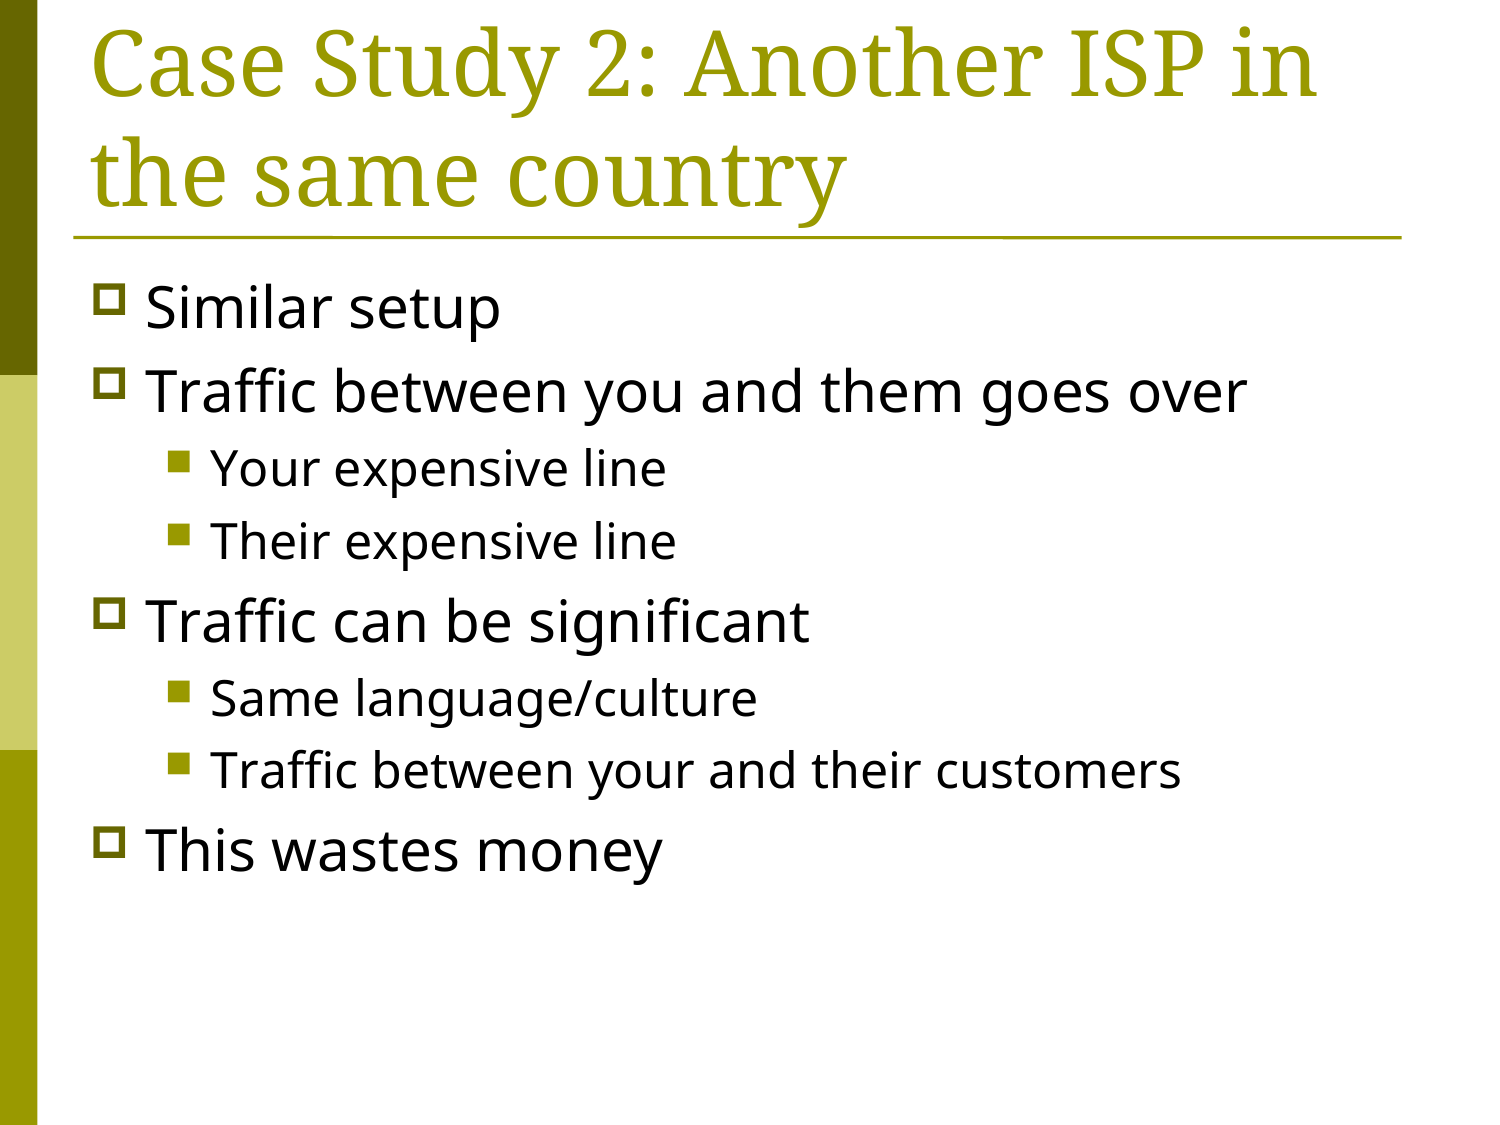

# Case Study 2: Another ISP in the same country
Similar setup
Traffic between you and them goes over
Your expensive line
Their expensive line
Traffic can be significant
Same language/culture
Traffic between your and their customers
This wastes money